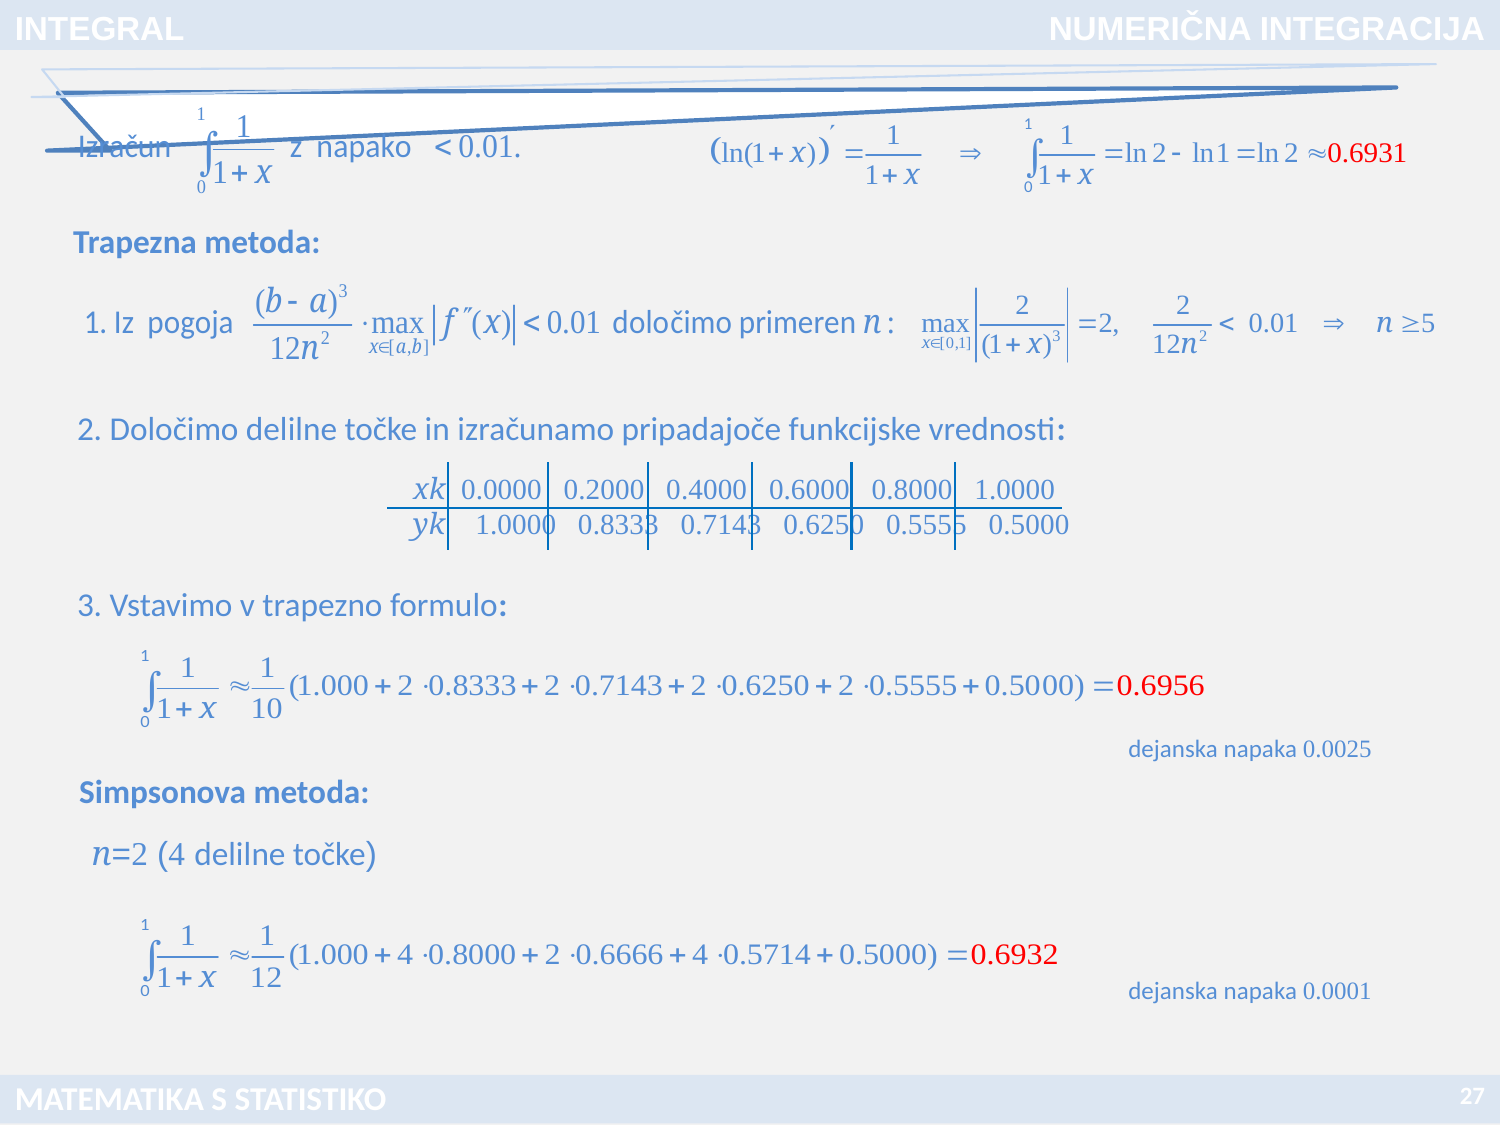

INTEGRAL
NUMERIČNA INTEGRACIJA
Trapezna metoda:
2. Določimo delilne točke in izračunamo pripadajoče funkcijske vrednosti:
xk 0.0000 0.2000 0.4000 0.6000 0.8000 1.0000
yk 1.0000 0.8333 0.7143 0.6250 0.5555 0.5000
3. Vstavimo v trapezno formulo:
dejanska napaka 0.0025
Simpsonova metoda:
n=2 (4 delilne točke)
dejanska napaka 0.0001
MATEMATIKA S STATISTIKO